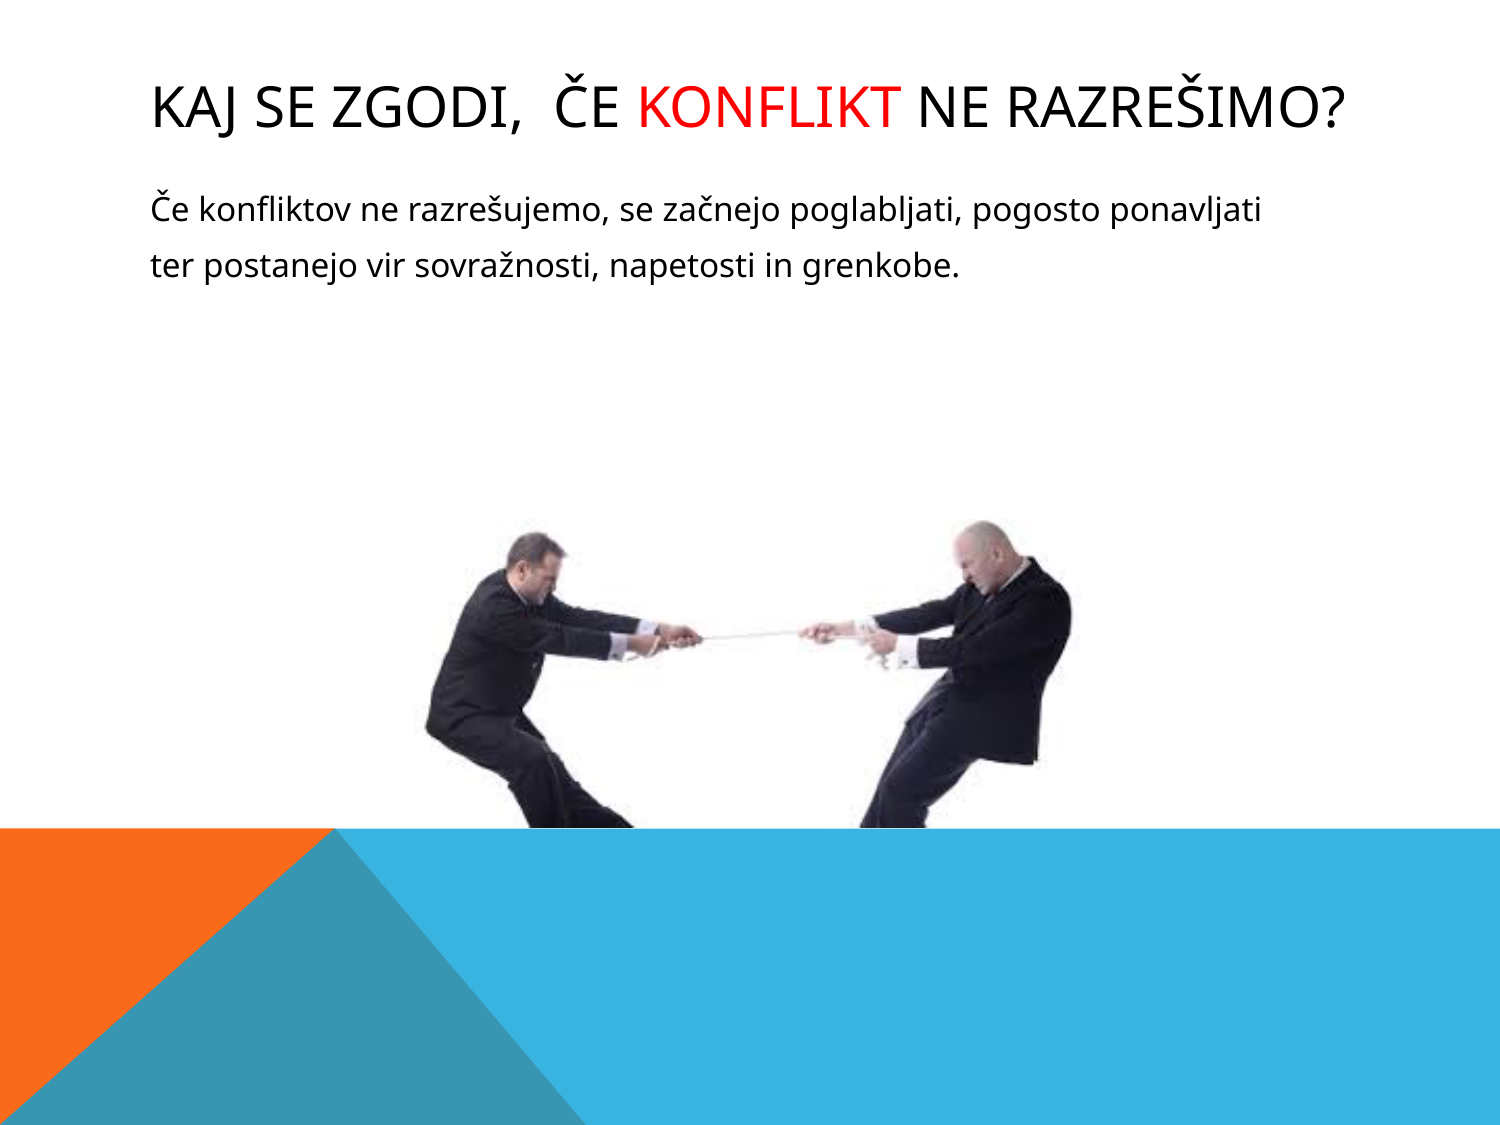

# Kaj se zgodi, če konflikt ne razrešimo?
Če konfliktov ne razrešujemo, se začnejo poglabljati, pogosto ponavljati
ter postanejo vir sovražnosti, napetosti in grenkobe.